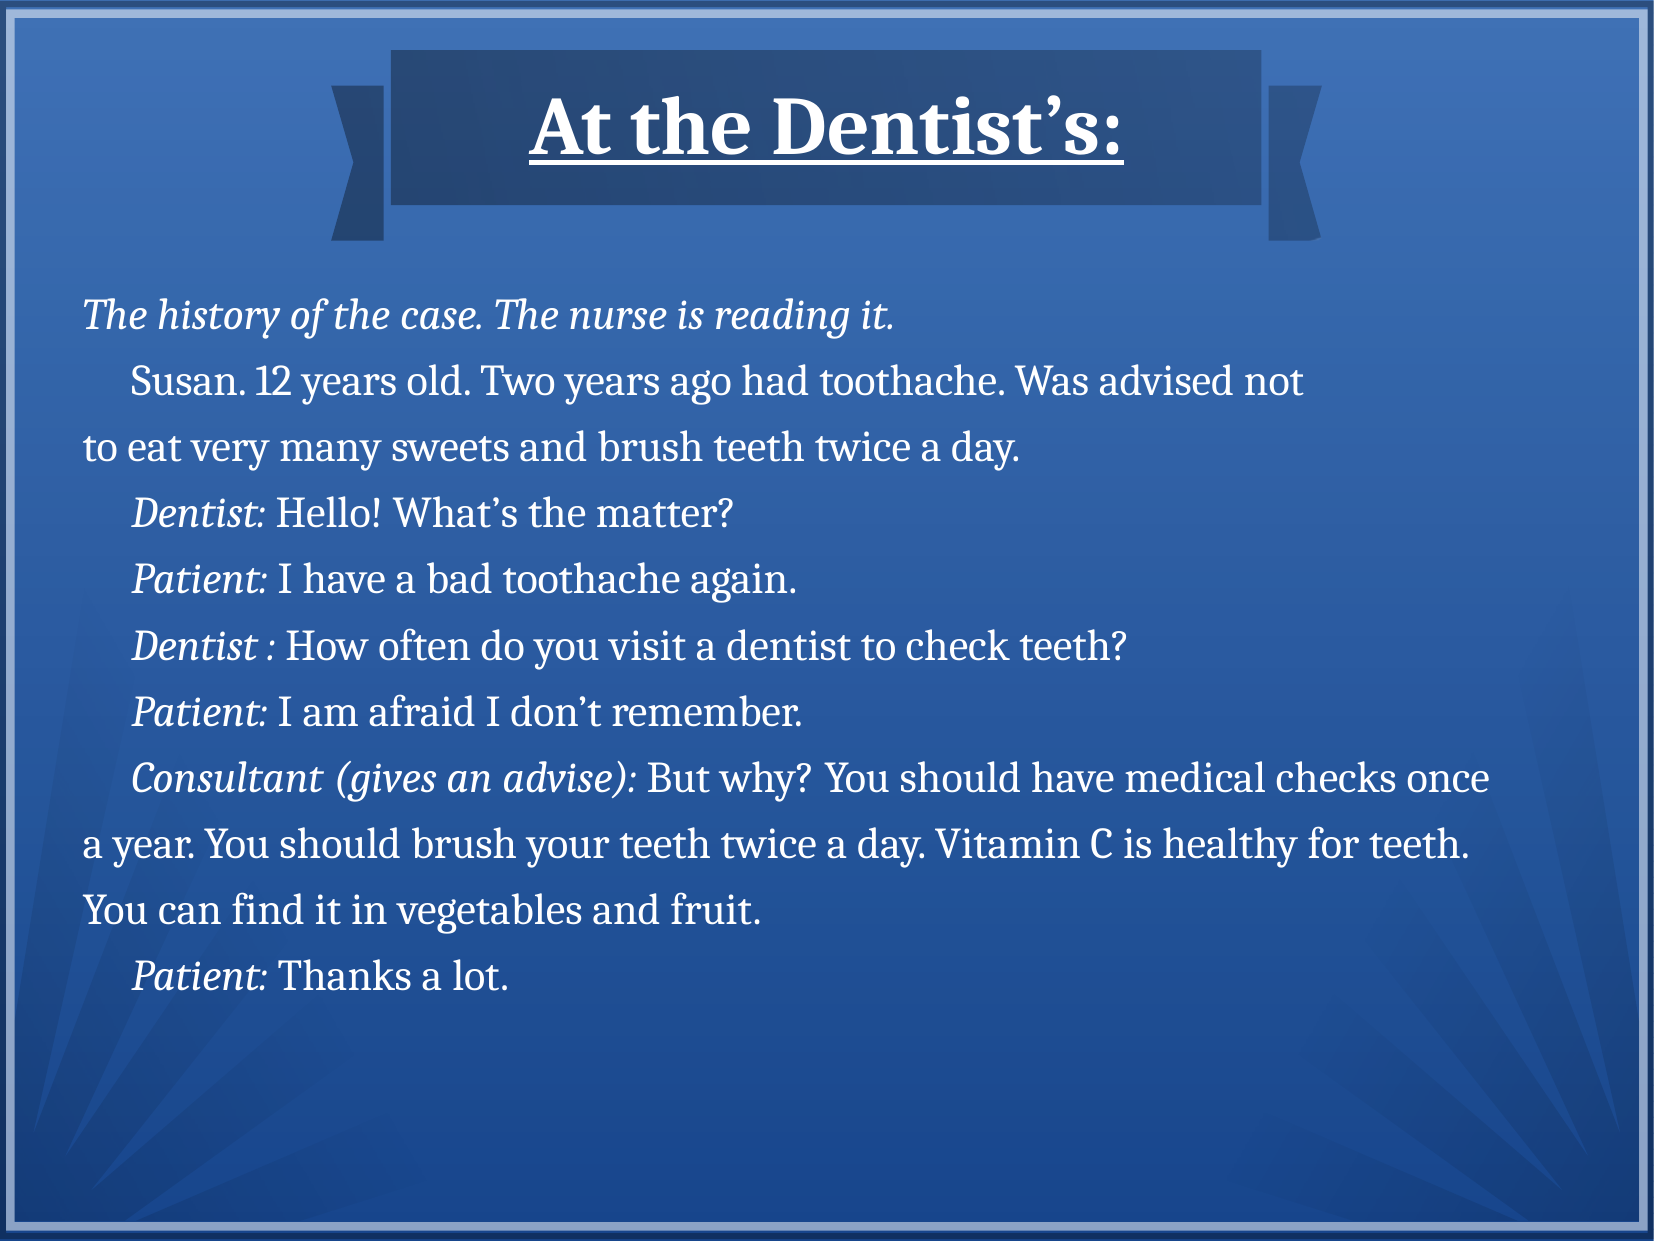

# At the Dentist’s:
The history of the case. The nurse is reading it.
 Susan. 12 years old. Two years ago had toothache. Was advised not
to eat very many sweets and brush teeth twice a day.
 Dentist: Hello! What’s the matter?
 Patient: I have a bad toothache again.
 Dentist : How often do you visit a dentist to check teeth?
 Patient: I am afraid I don’t remember.
 Consultant (gives an advise): But why? You should have medical checks once
a year. You should brush your teeth twice a day. Vitamin C is healthy for teeth.
You can find it in vegetables and fruit.
 Patient: Thanks a lot.